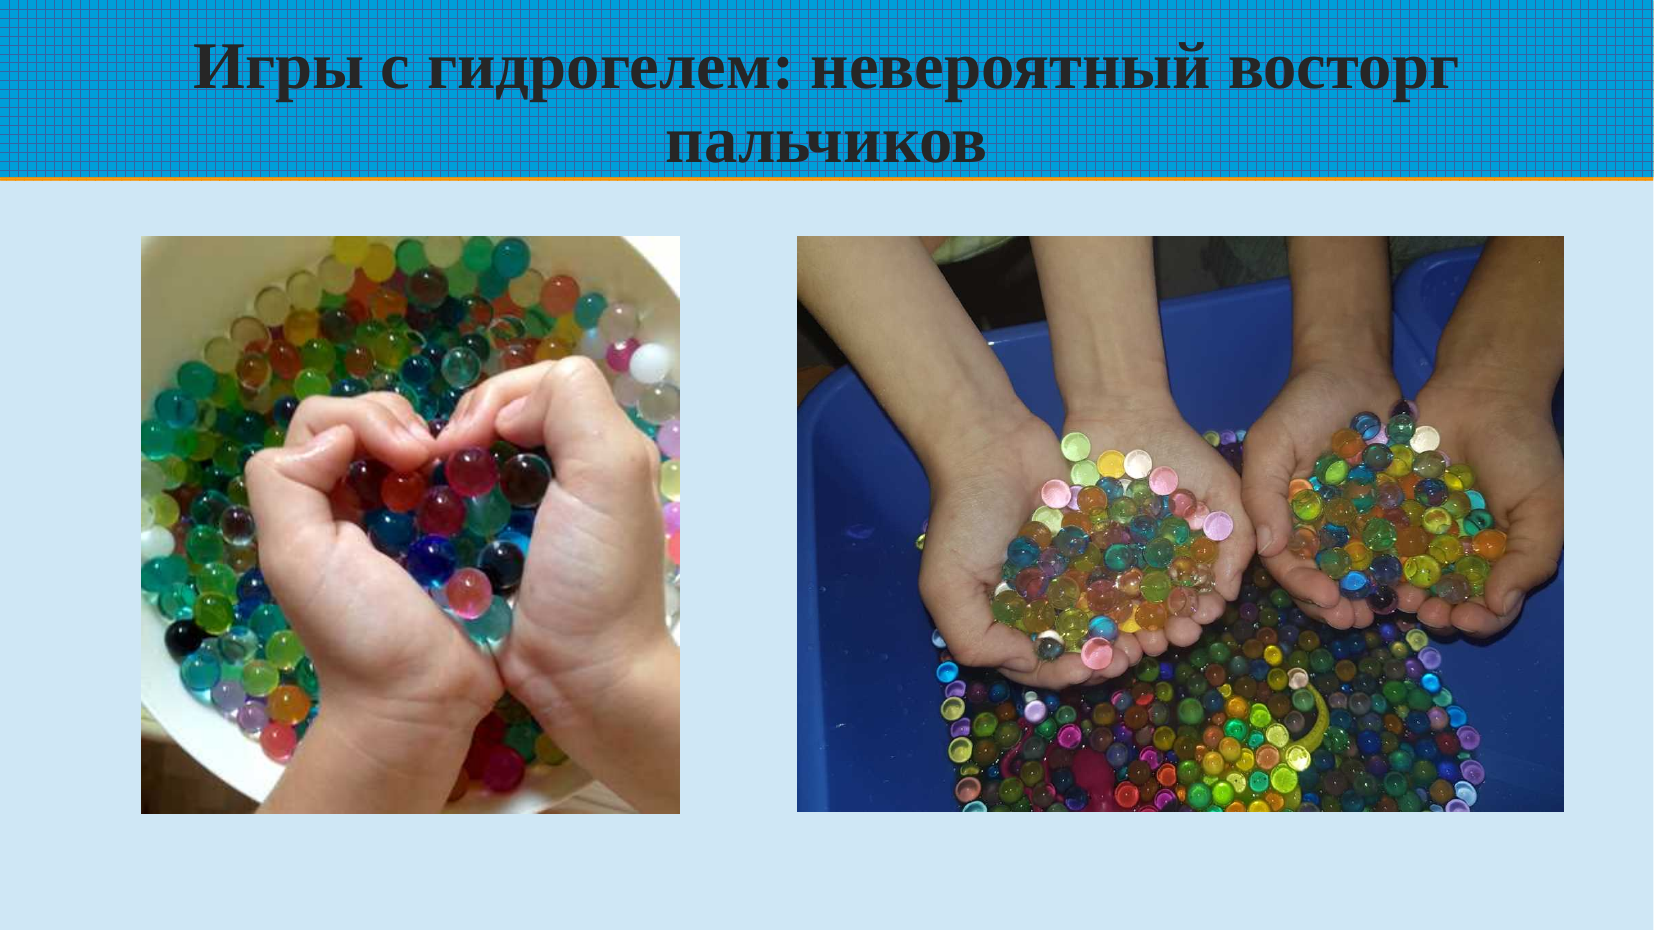

# Игры с гидрогелем: невероятный восторг пальчиков